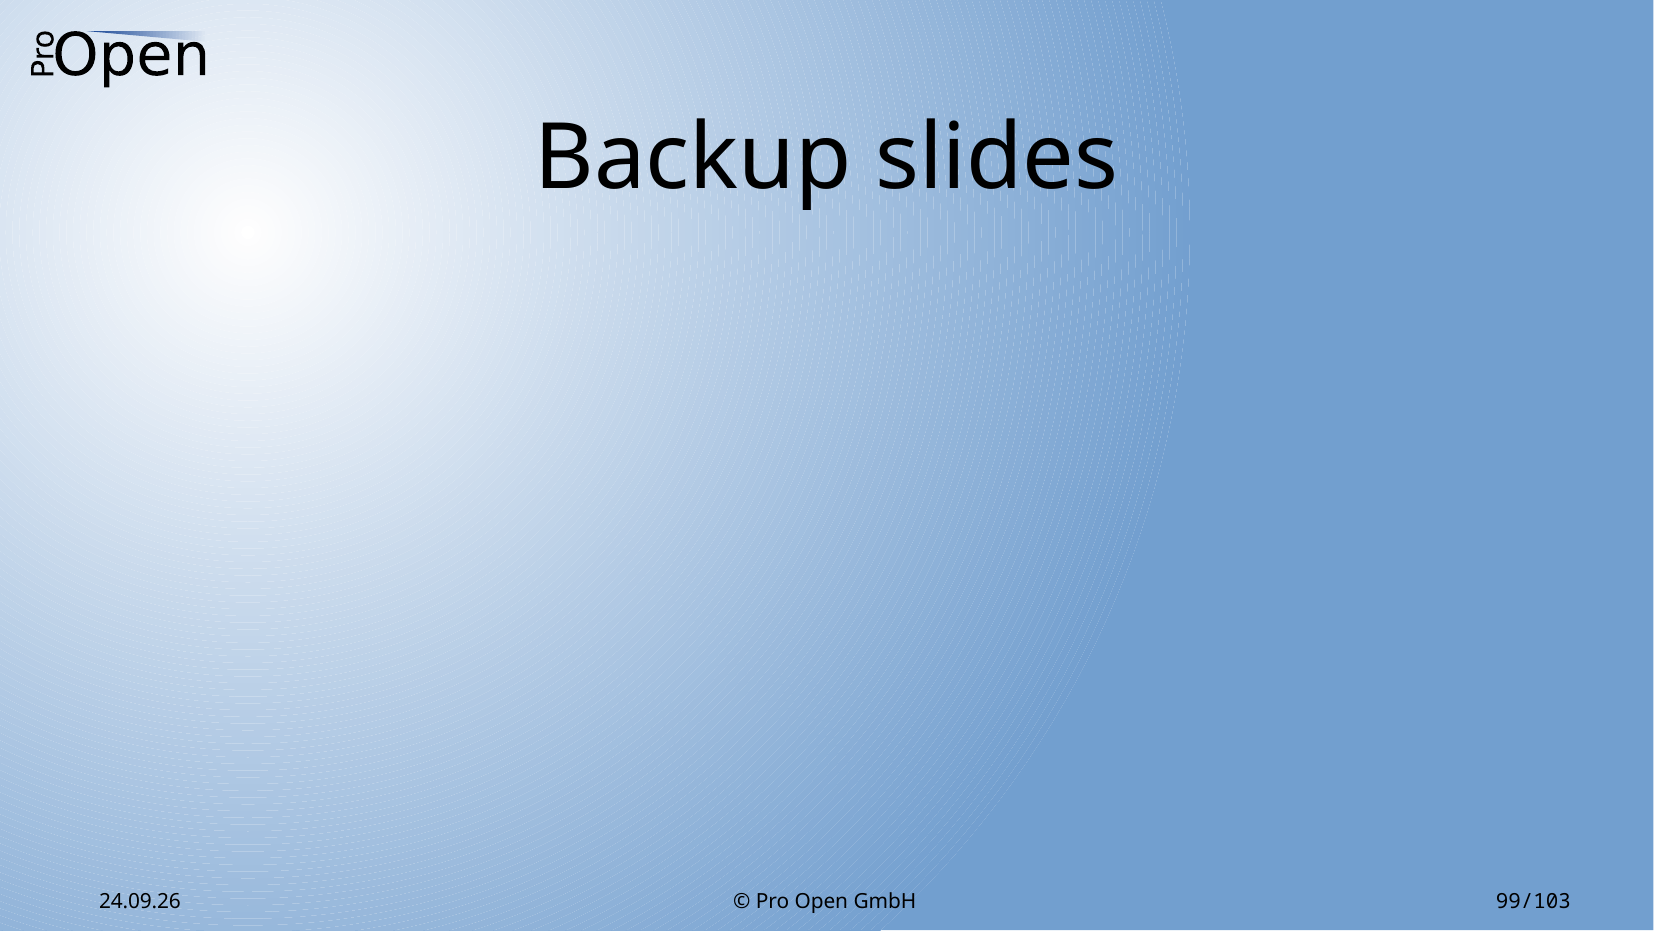

# Backup slides
© Pro Open GmbH
99